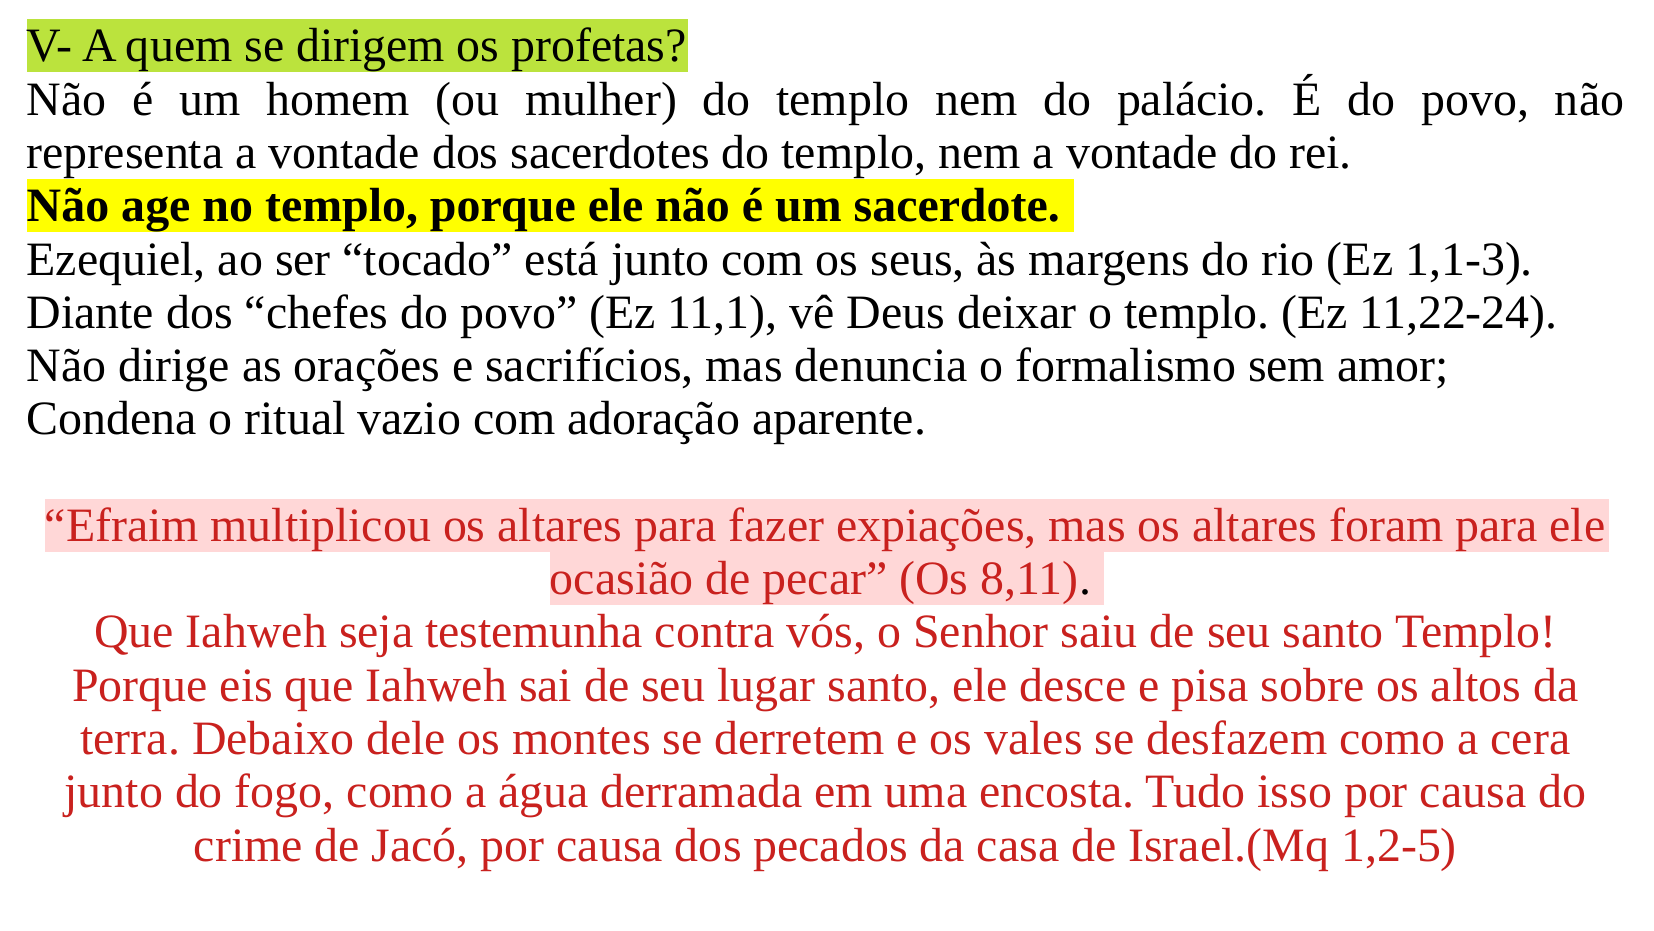

V- A quem se dirigem os profetas?
Não é um homem (ou mulher) do templo nem do palácio. É do povo, não representa a vontade dos sacerdotes do templo, nem a vontade do rei.
Não age no templo, porque ele não é um sacerdote.
Ezequiel, ao ser “tocado” está junto com os seus, às margens do rio (Ez 1,1-3).
Diante dos “chefes do povo” (Ez 11,1), vê Deus deixar o templo. (Ez 11,22-24).
Não dirige as orações e sacrifícios, mas denuncia o formalismo sem amor;
Condena o ritual vazio com adoração aparente.
“Efraim multiplicou os altares para fazer expiações, mas os altares foram para ele ocasião de pecar” (Os 8,11).
Que Iahweh seja testemunha contra vós, o Senhor saiu de seu santo Templo! Porque eis que Iahweh sai de seu lugar santo, ele desce e pisa sobre os altos da terra. Debaixo dele os montes se derretem e os vales se desfazem como a cera junto do fogo, como a água derramada em uma encosta. Tudo isso por causa do crime de Jacó, por causa dos pecados da casa de Israel.(Mq 1,2-5)